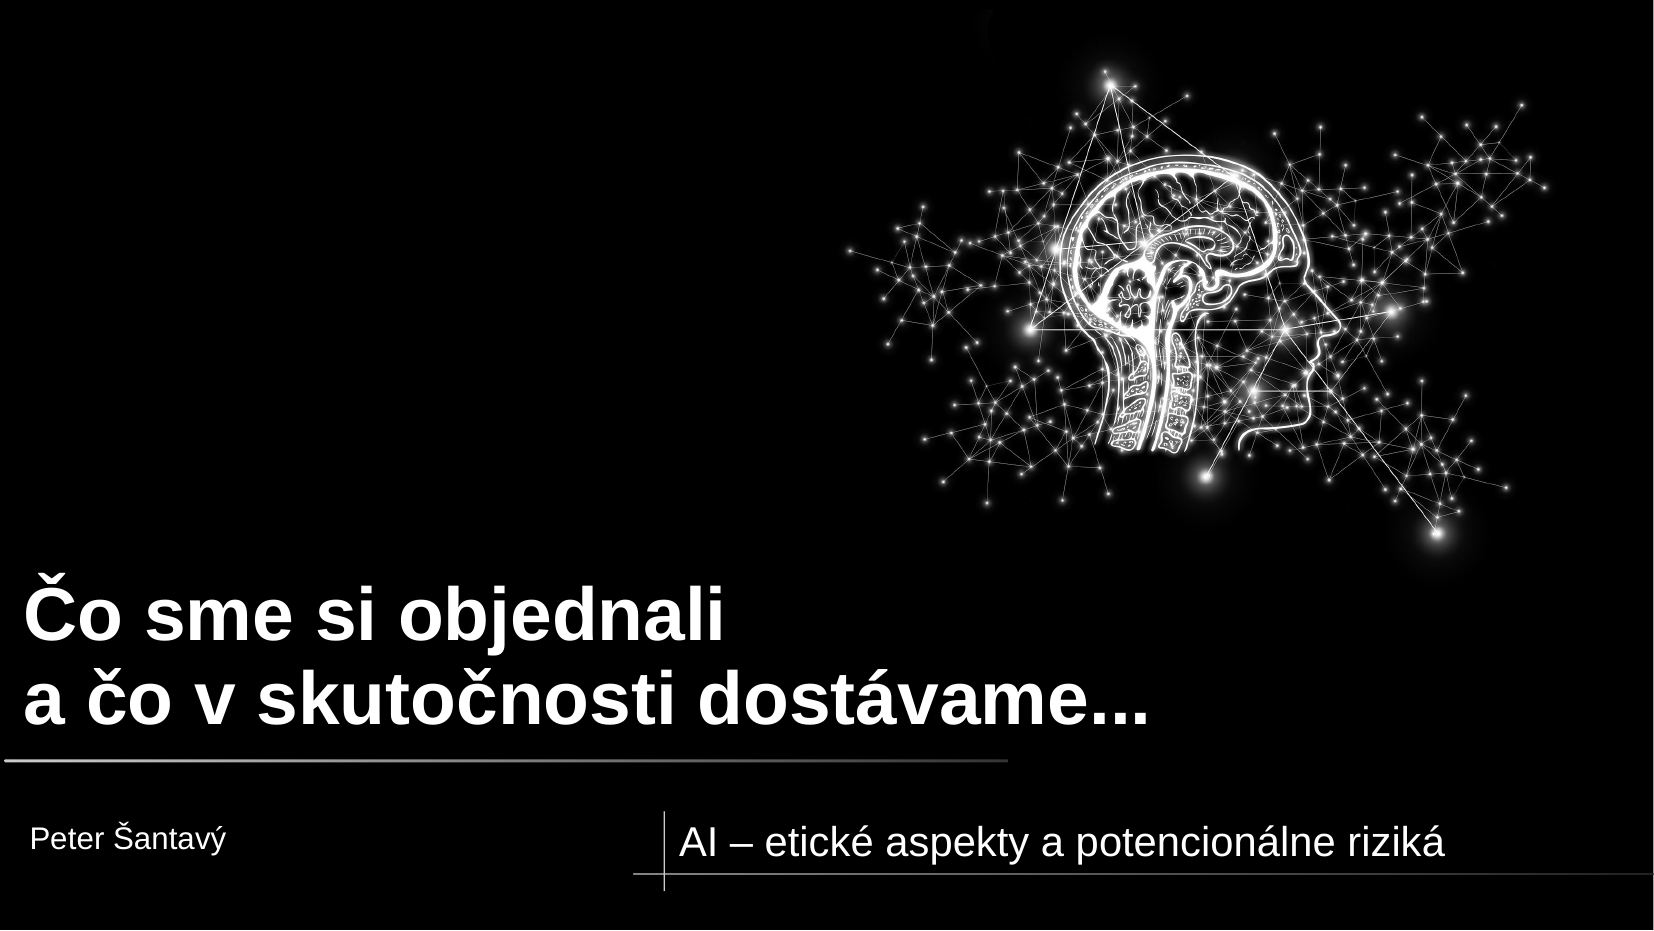

# Čo sme si objednali a čo v skutočnosti dostávame...
AI – etické aspekty a potencionálne riziká
Peter Šantavý